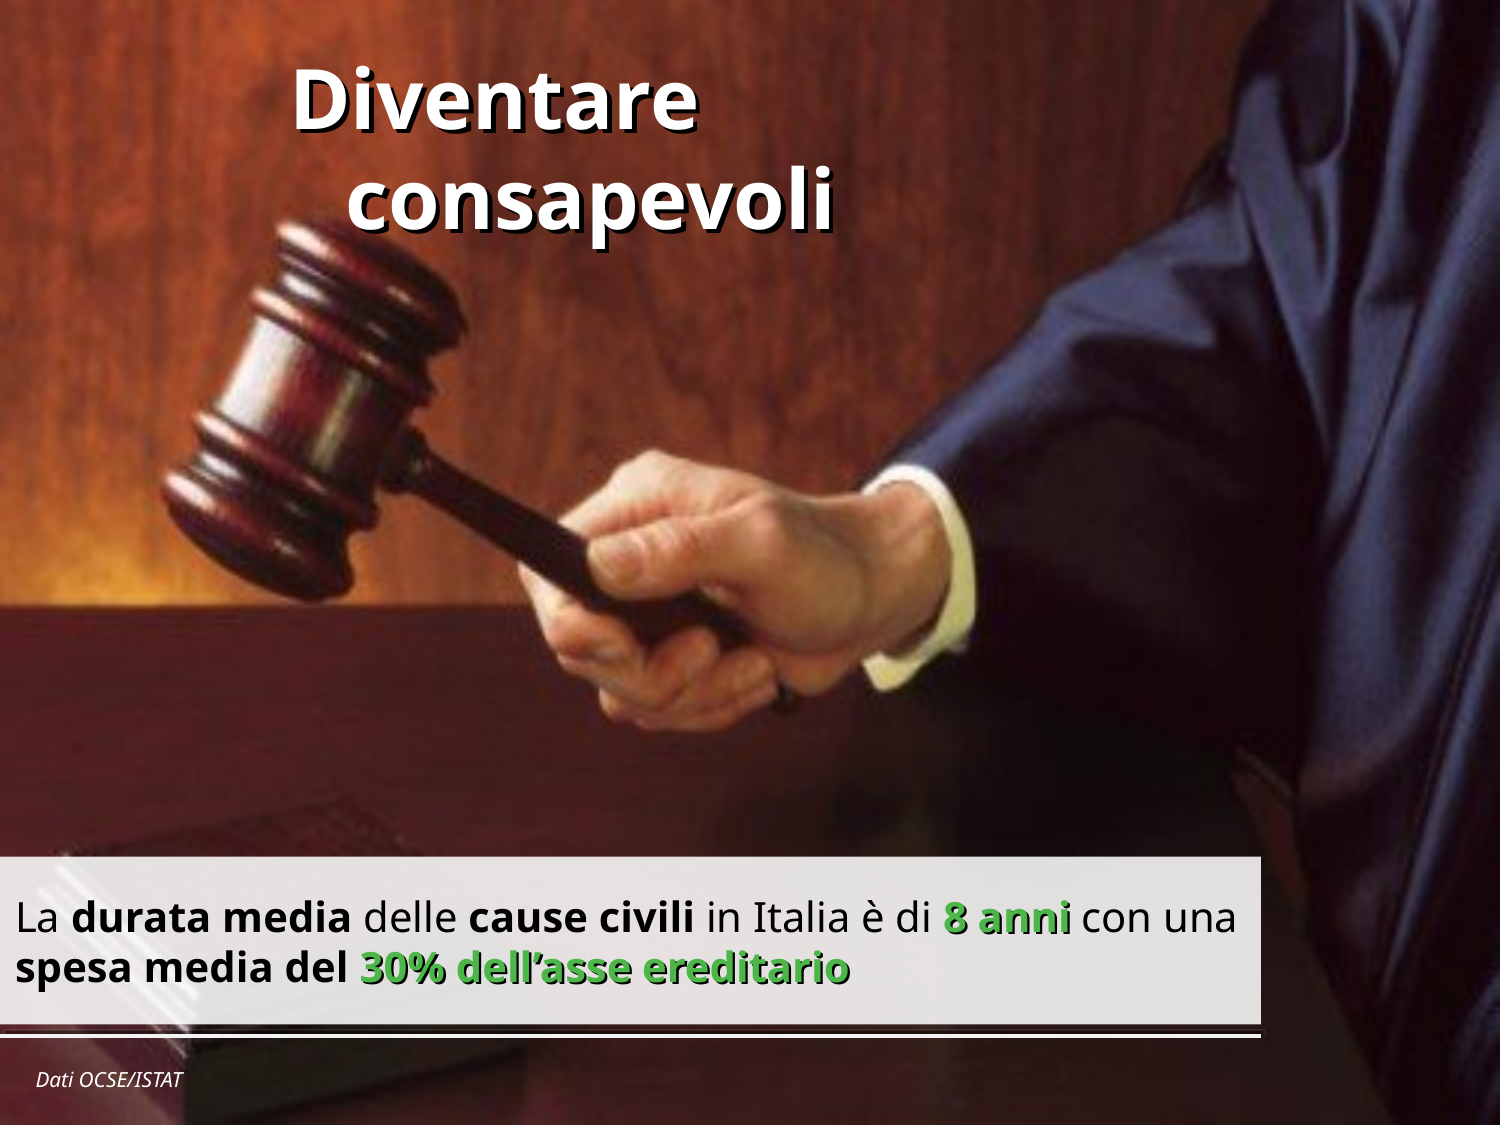

Diventare consapevoli
La durata media delle cause civili in Italia è di 8 anni con una spesa media del 30% dell’asse ereditario
Dati OCSE/ISTAT